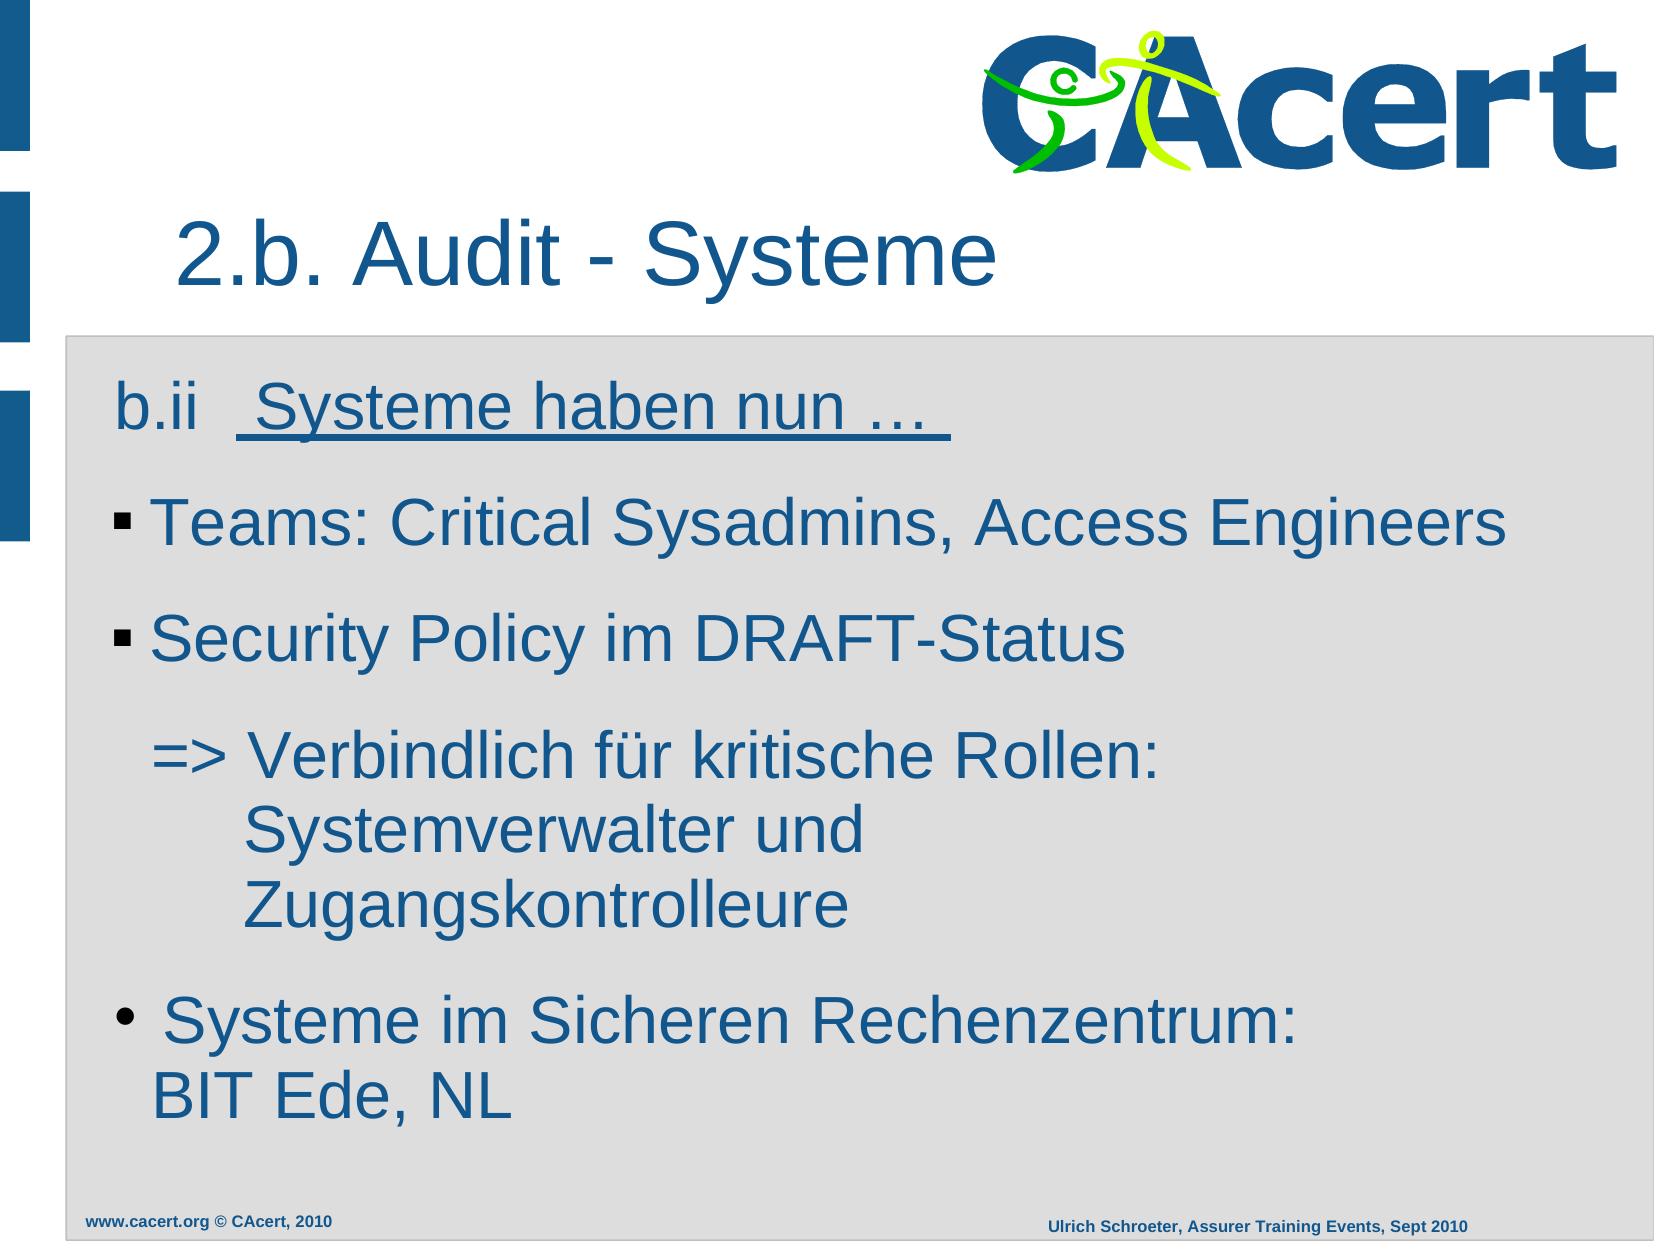

2.b. Audit - Systeme
b.ii Systeme haben nun …
 Teams: Critical Sysadmins, Access Engineers
 Security Policy im DRAFT-Status
 => Verbindlich für kritische Rollen:
 Systemverwalter und
 Zugangskontrolleure
 Systeme im Sicheren Rechenzentrum:
 BIT Ede, NL